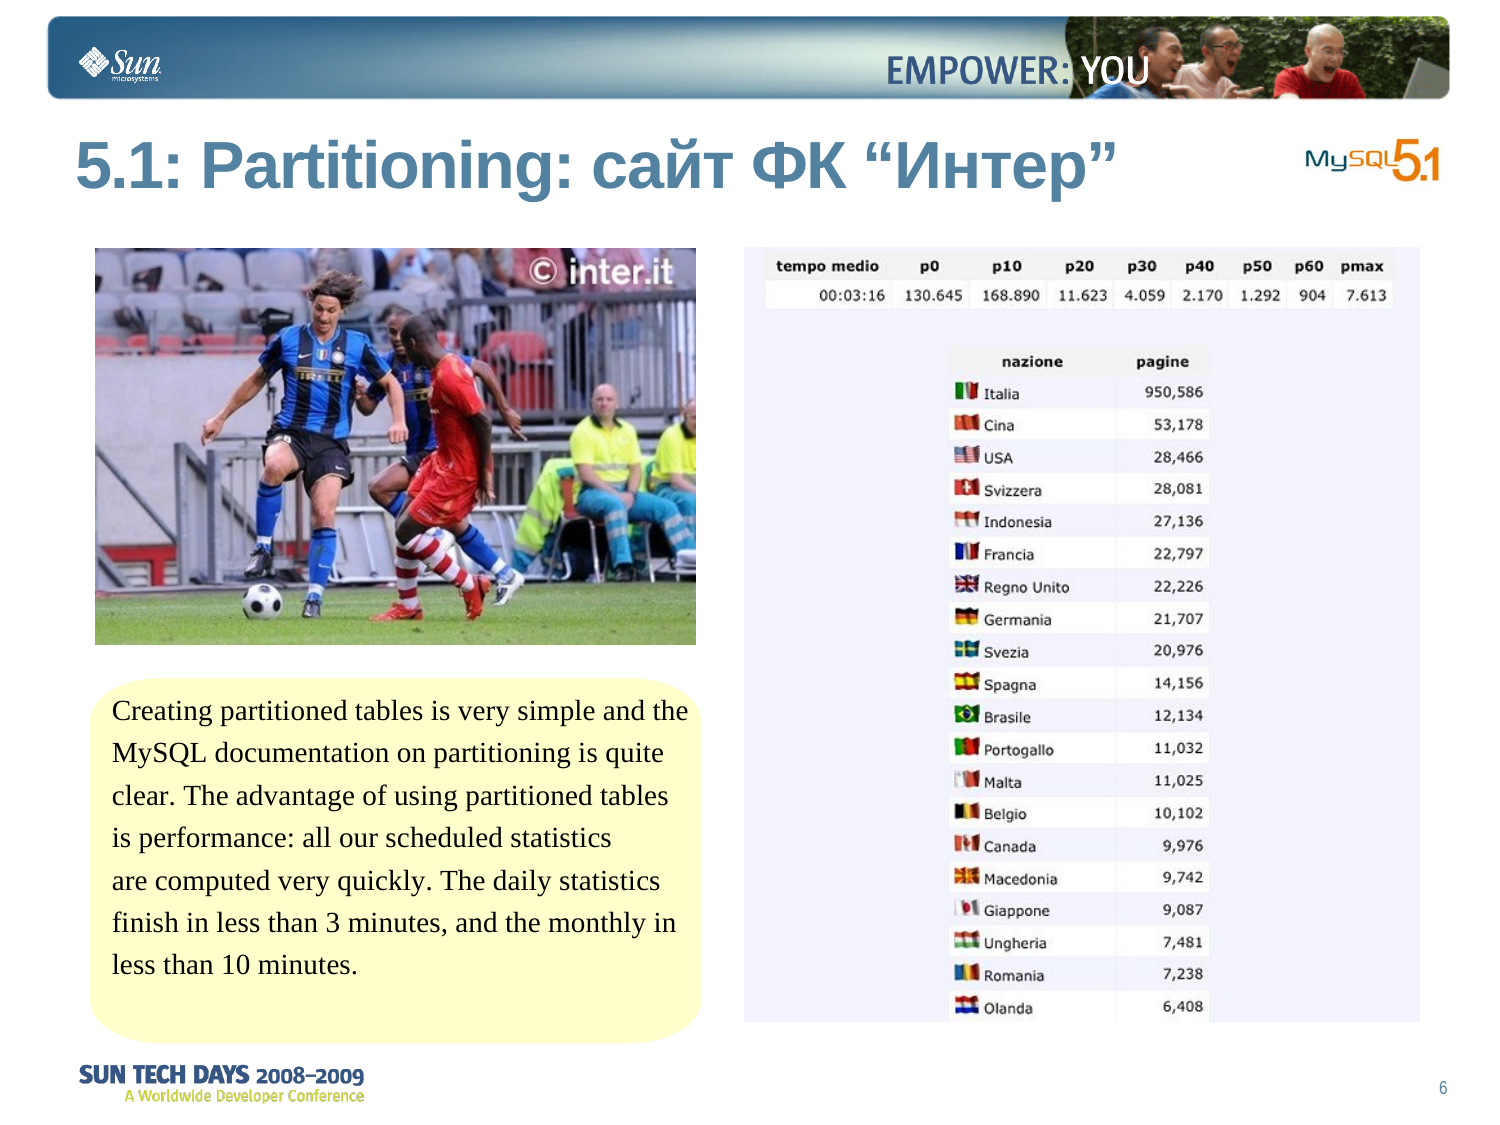

# 5.1: Partitioning: сайт ФК “Интер”
Creating partitioned tables is very simple and the
MySQL documentation on partitioning is quite
clear. The advantage of using partitioned tables
is performance: all our scheduled statistics
are computed very quickly. The daily statistics
finish in less than 3 minutes, and the monthly in
less than 10 minutes.